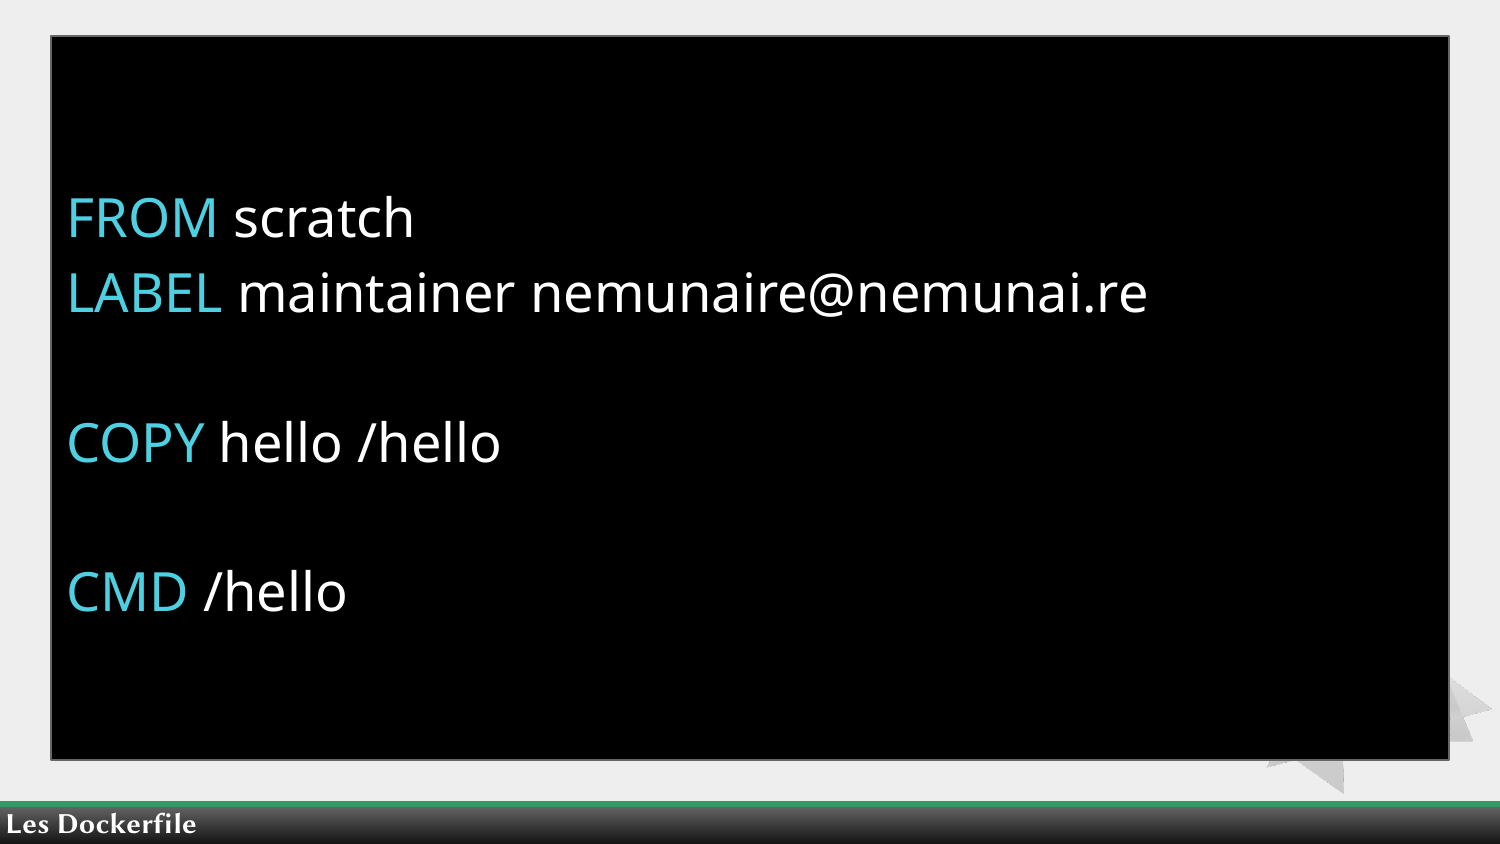

FROM scratch
LABEL maintainer nemunaire@nemunai.re
COPY hello /hello
CMD /hello
# Les Dockerfile